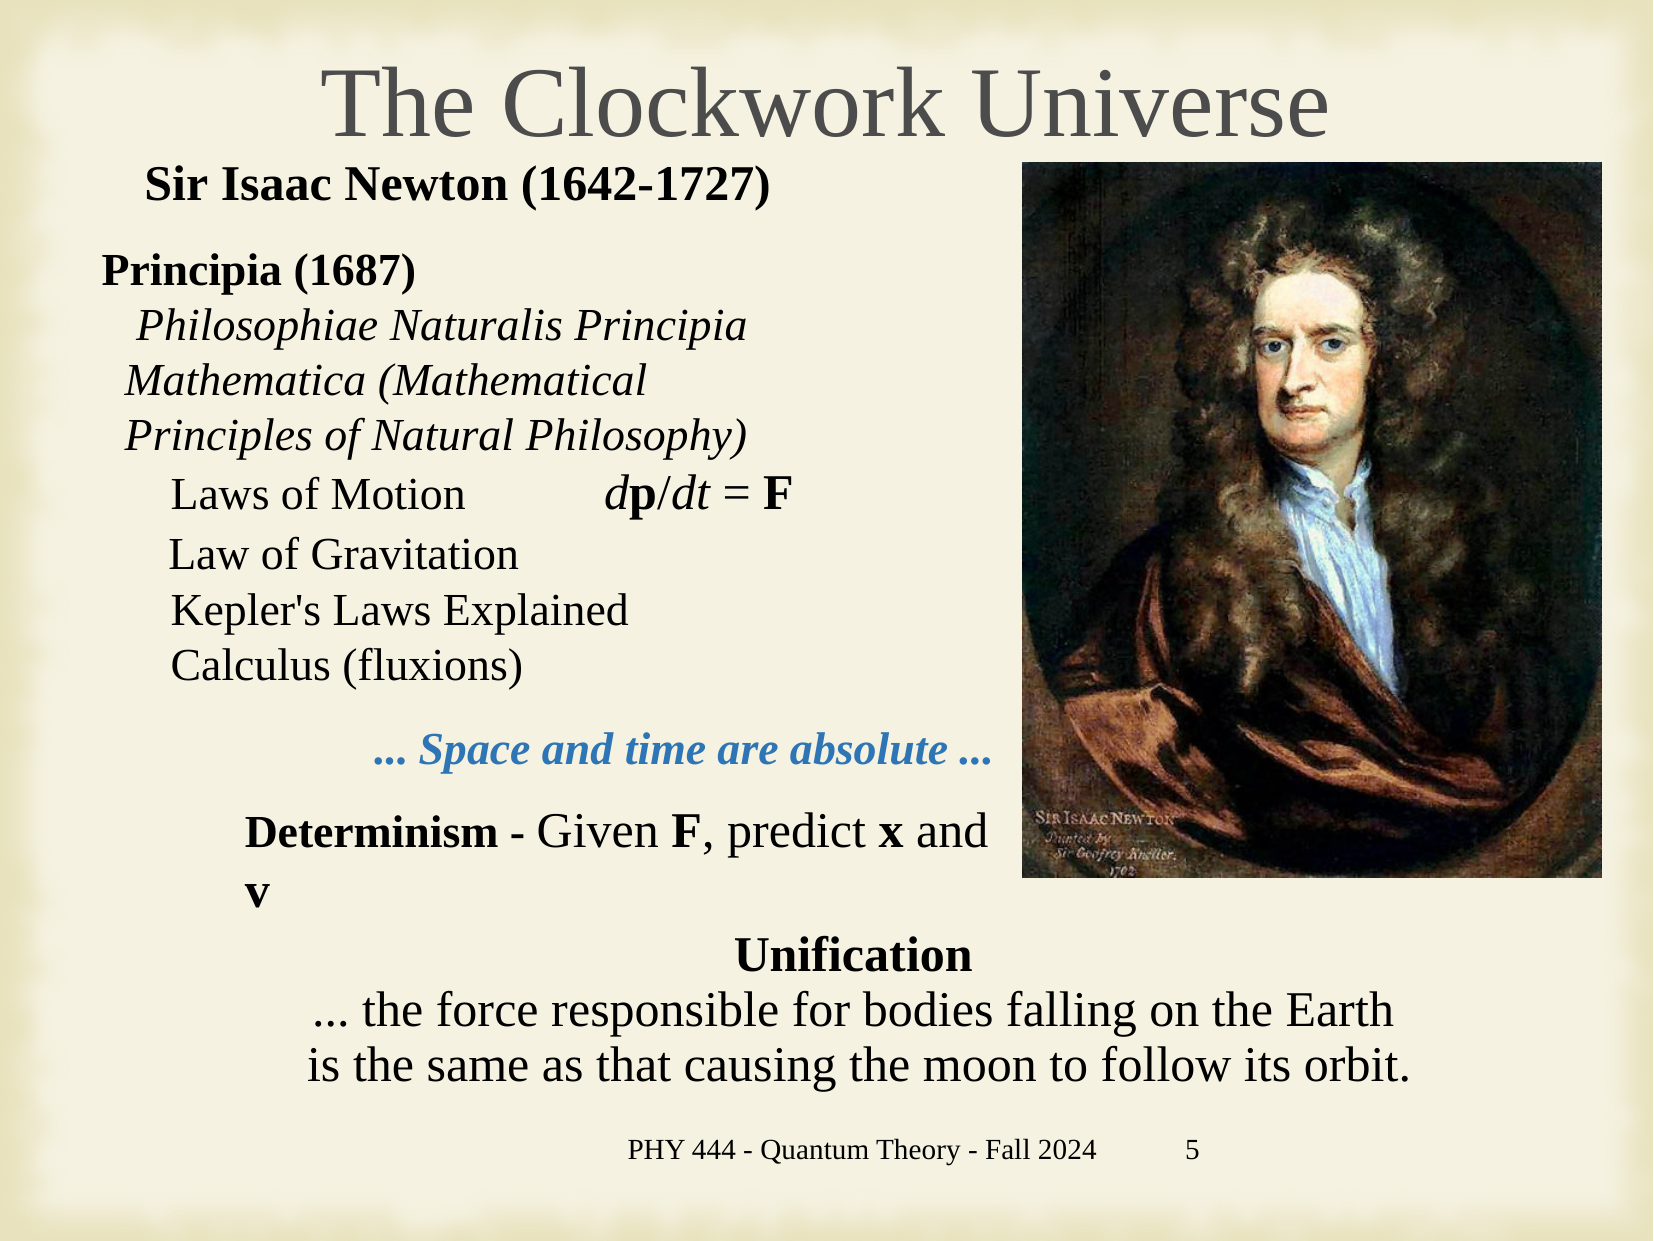

# The Clockwork Universe
Sir Isaac Newton (1642-1727)
 Principia (1687)
 Philosophiae Naturalis Principia
 Mathematica (Mathematical
 Principles of Natural Philosophy)
 Laws of Motion dp/dt = F
 Law of Gravitation
 Kepler's Laws Explained
 Calculus (fluxions)
 ... Space and time are absolute ...
Determinism - Given F, predict x and v
Unification
... the force responsible for bodies falling on the Earth
is the same as that causing the moon to follow its orbit.
PHY 444 - Quantum Theory - Fall 2024
4